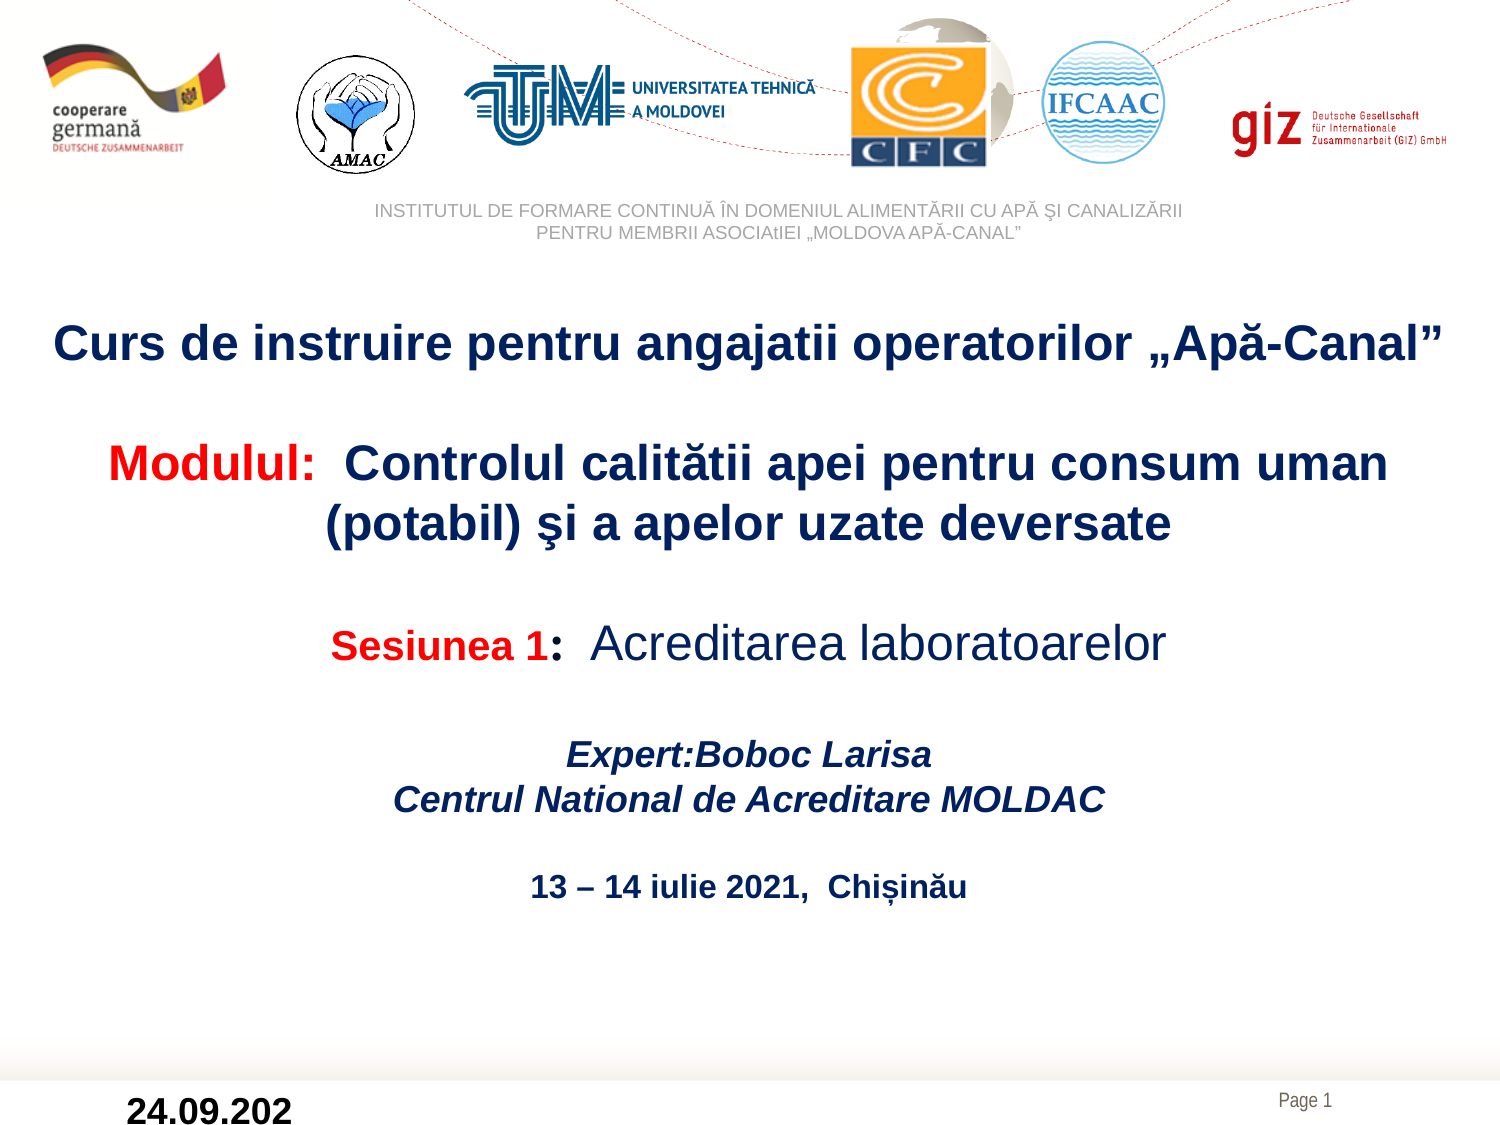

INSTITUTUL DE FORMARE CONTINUĂ ÎN DOMENIUL ALIMENTĂRII CU APĂ ŞI CANALIZĂRII
PENTRU MEMBRII ASOCIAtIEI „MOLDOVA APĂ-CANAL”
# Curs de instruire pentru angajatii operatorilor „Apă-Canal” Modulul: Controlul calitătii apei pentru consum uman (potabil) şi a apelor uzate deversate Sesiunea 1: Acreditarea laboratoarelor Expert:Boboc Larisa Centrul National de Acreditare MOLDAC 13 – 14 iulie 2021, Chișinău